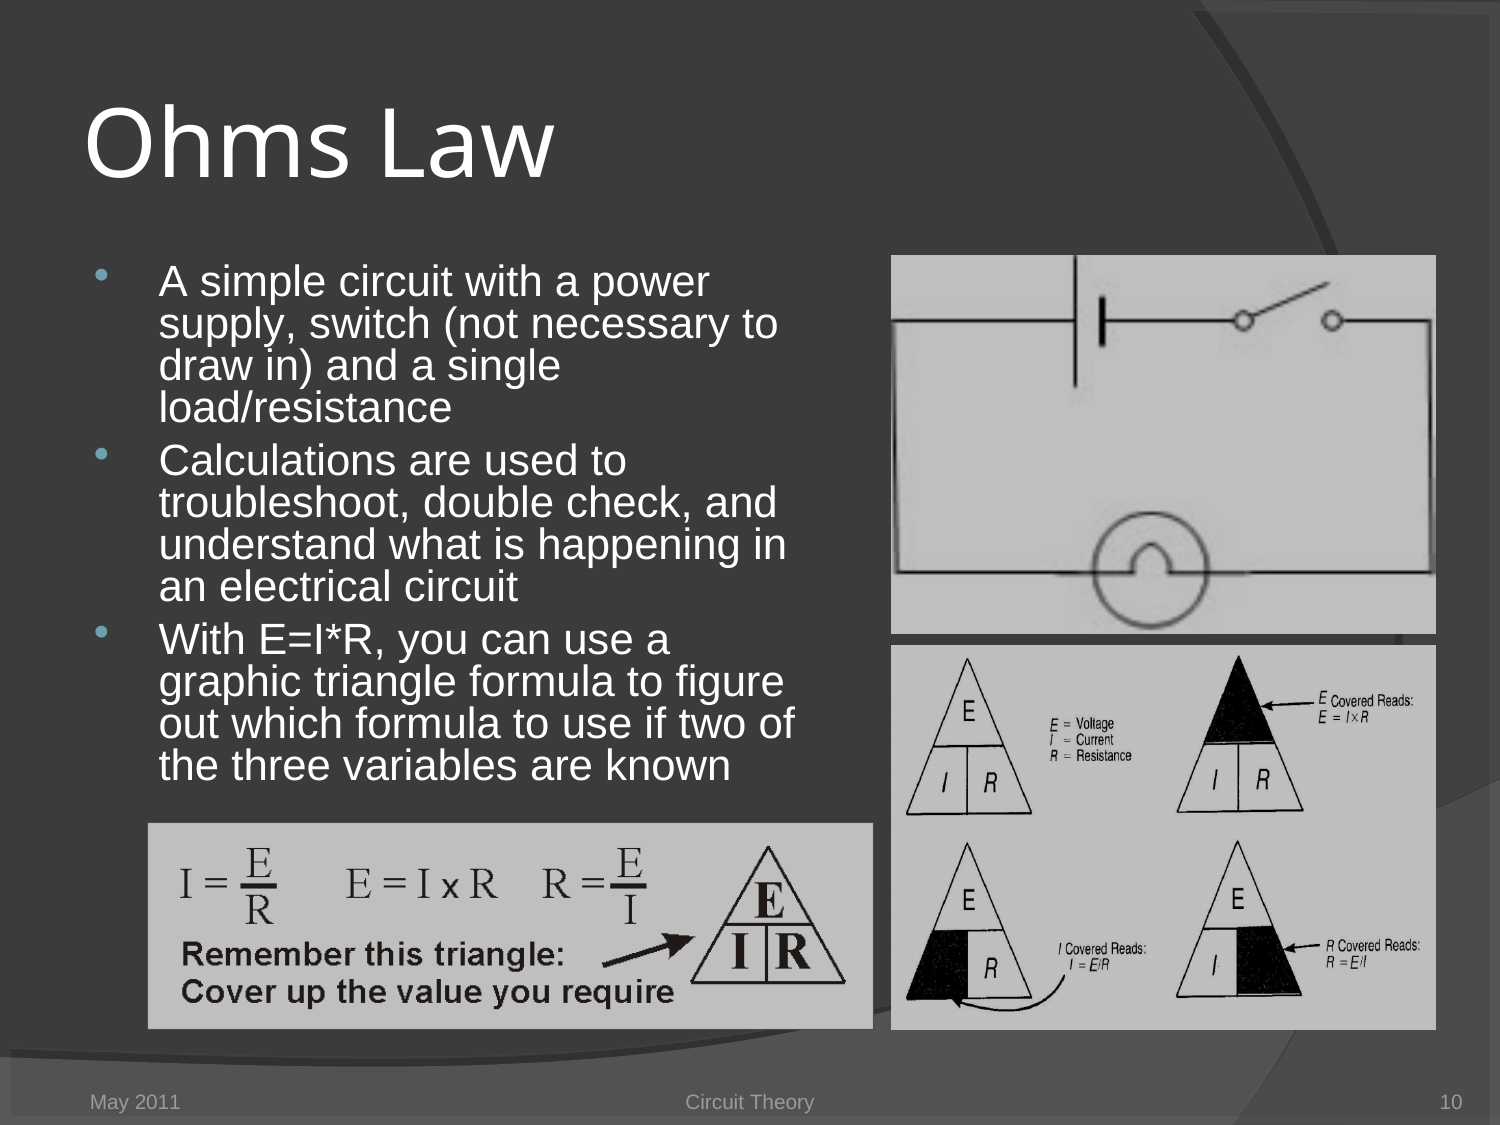

# Ohms Law
A simple circuit with a power supply, switch (not necessary to draw in) and a single load/resistance
Calculations are used to troubleshoot, double check, and understand what is happening in an electrical circuit
With E=I*R, you can use a graphic triangle formula to figure out which formula to use if two of the three variables are known
May 2011
Circuit Theory